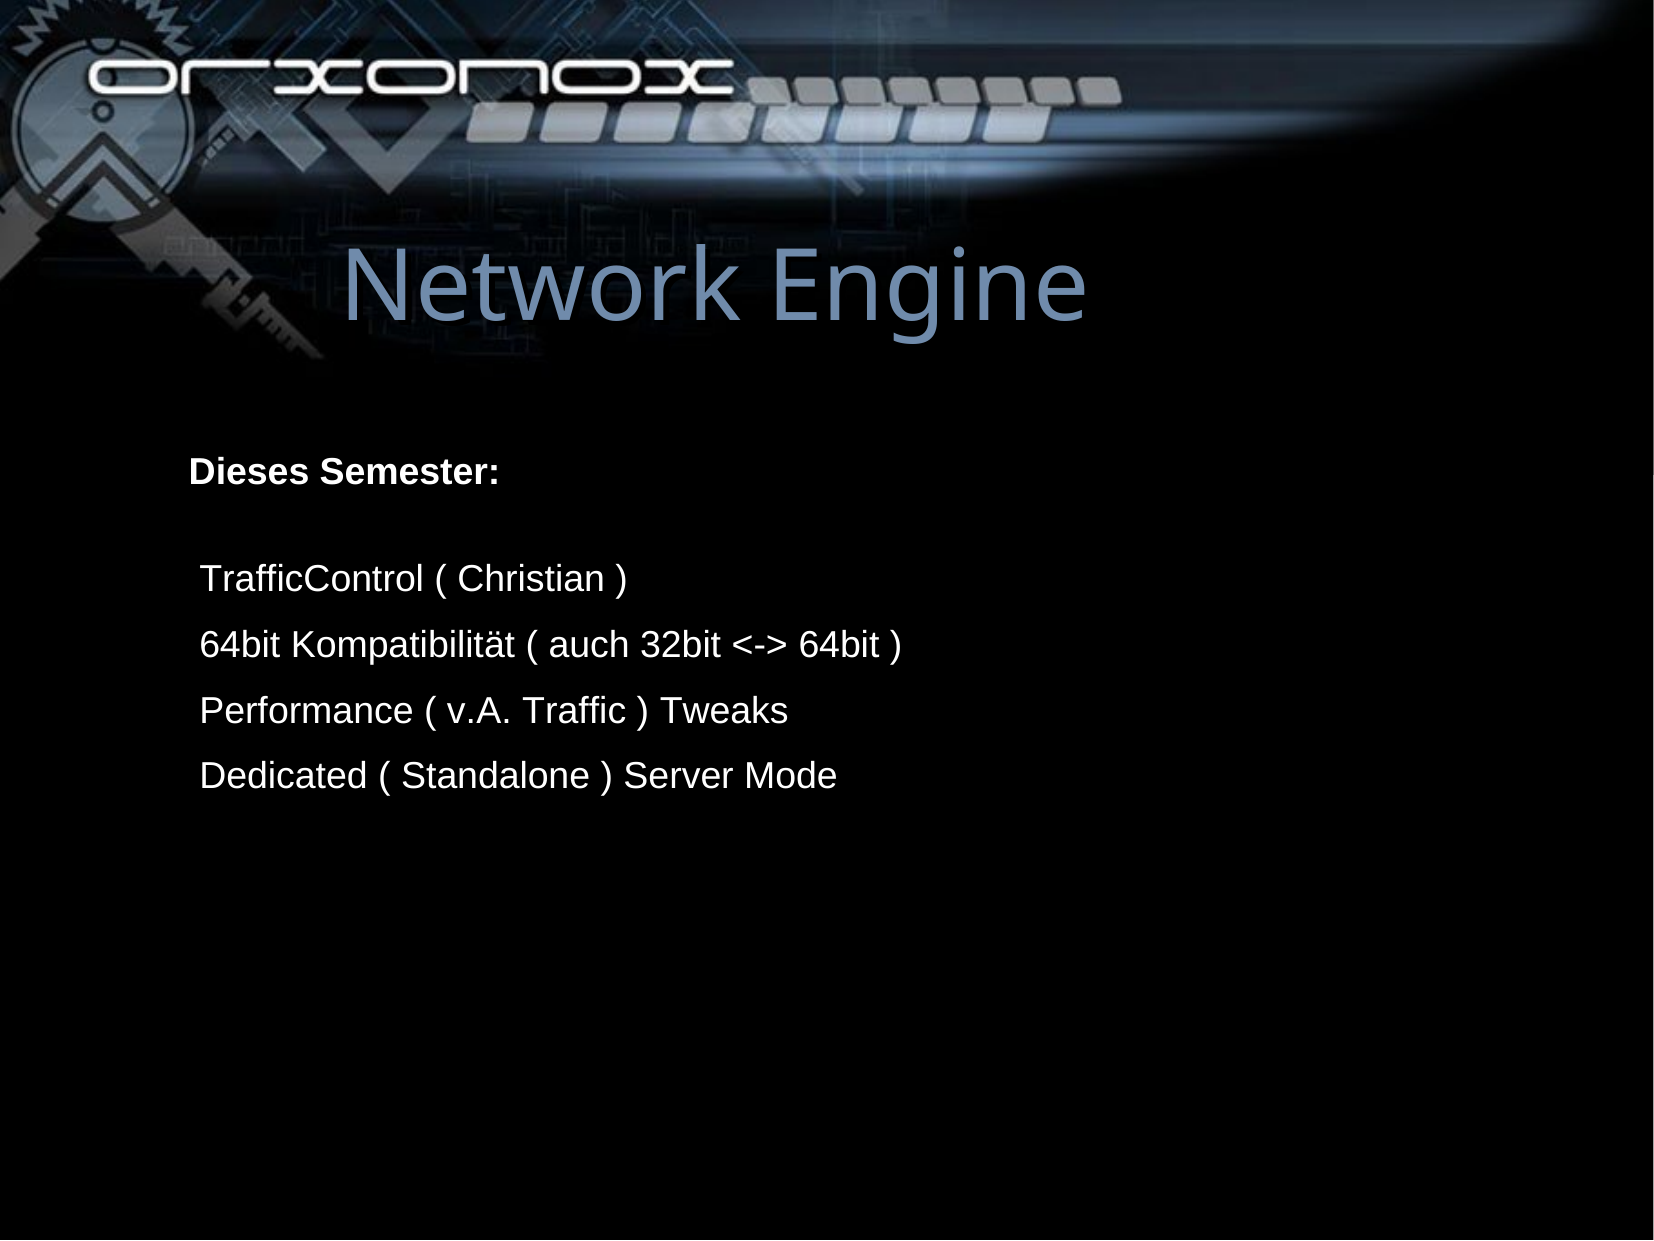

Network Engine
Dieses Semester:
 TrafficControl ( Christian )
 64bit Kompatibilität ( auch 32bit <-> 64bit )
 Performance ( v.A. Traffic ) Tweaks
 Dedicated ( Standalone ) Server Mode